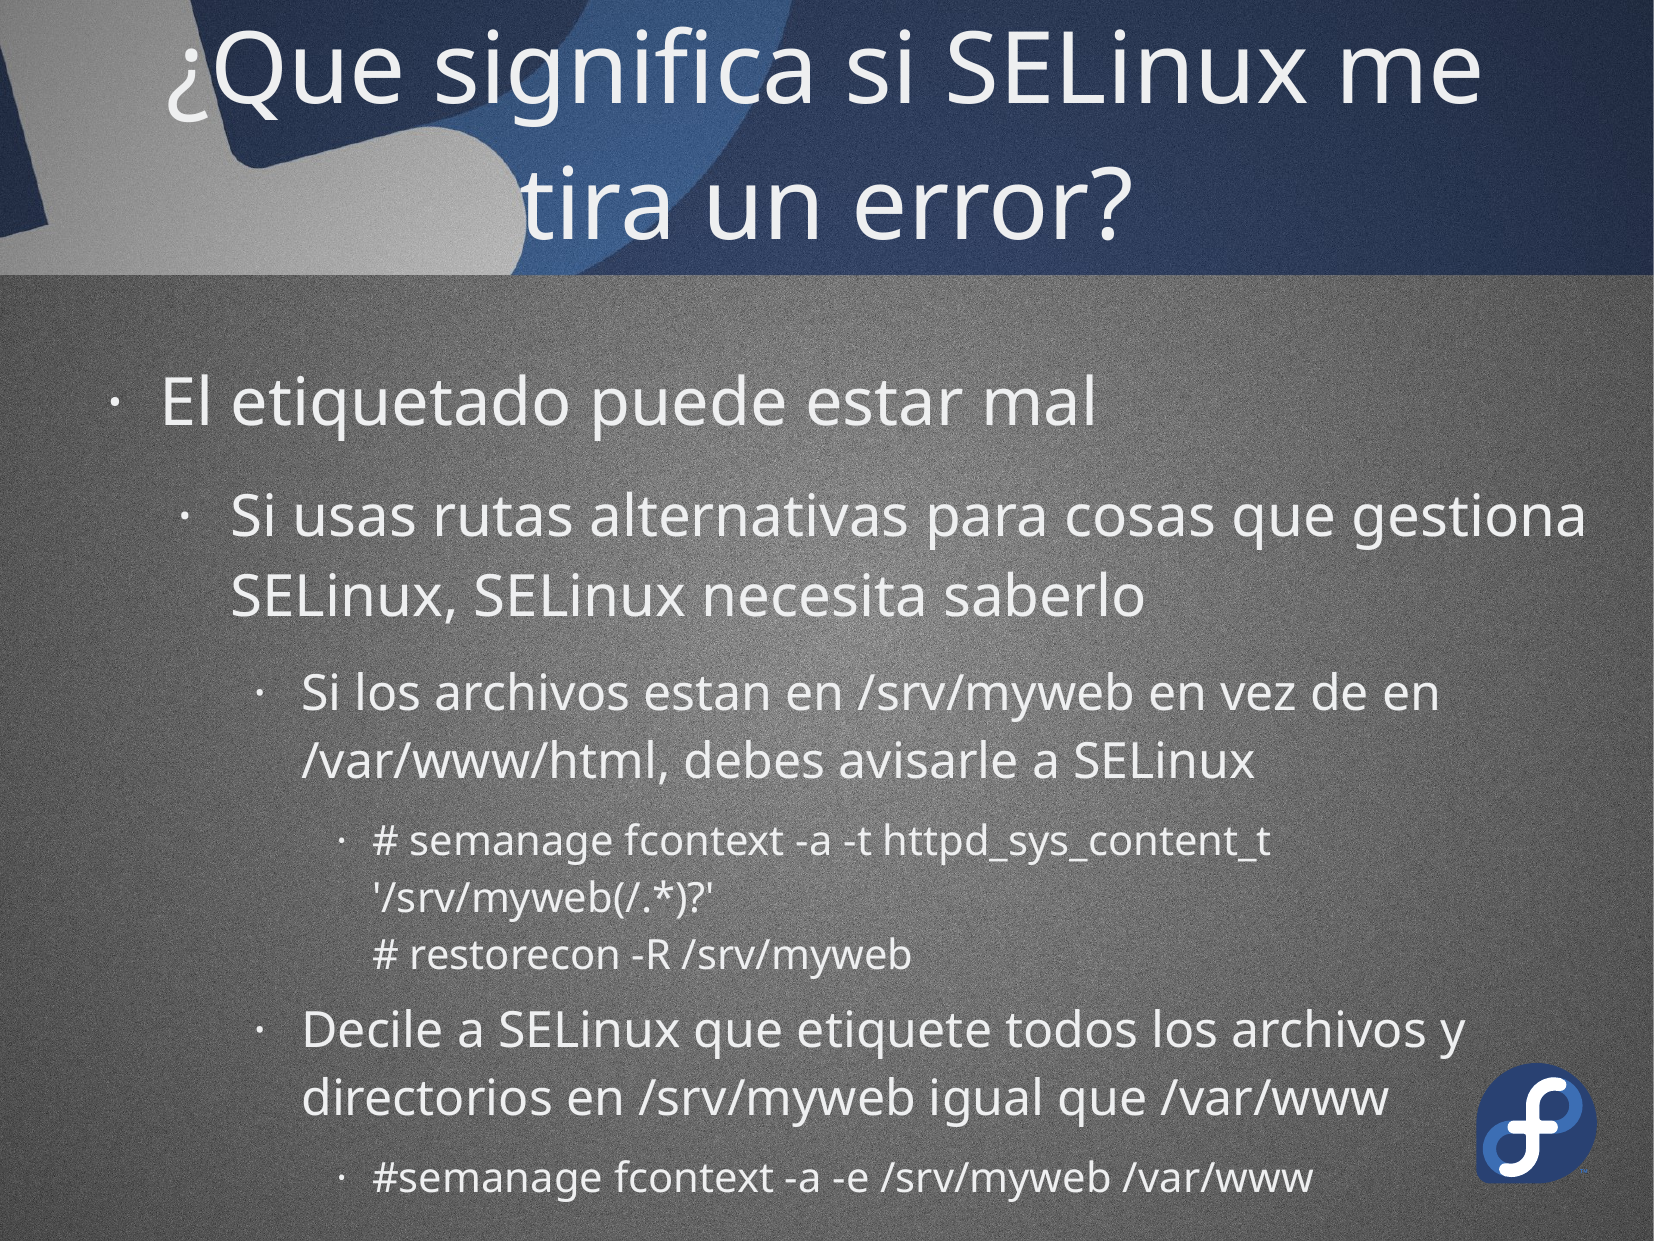

# ¿Que significa si SELinux me tira un error?
El etiquetado puede estar mal
Si usas rutas alternativas para cosas que gestiona SELinux, SELinux necesita saberlo
Si los archivos estan en /srv/myweb en vez de en /var/www/html, debes avisarle a SELinux
# semanage fcontext -a -t httpd_sys_content_t '/srv/myweb(/.*)?' # restorecon -R /srv/myweb
Decile a SELinux que etiquete todos los archivos y directorios en /srv/myweb igual que /var/www
#semanage fcontext -a -e /srv/myweb /var/www